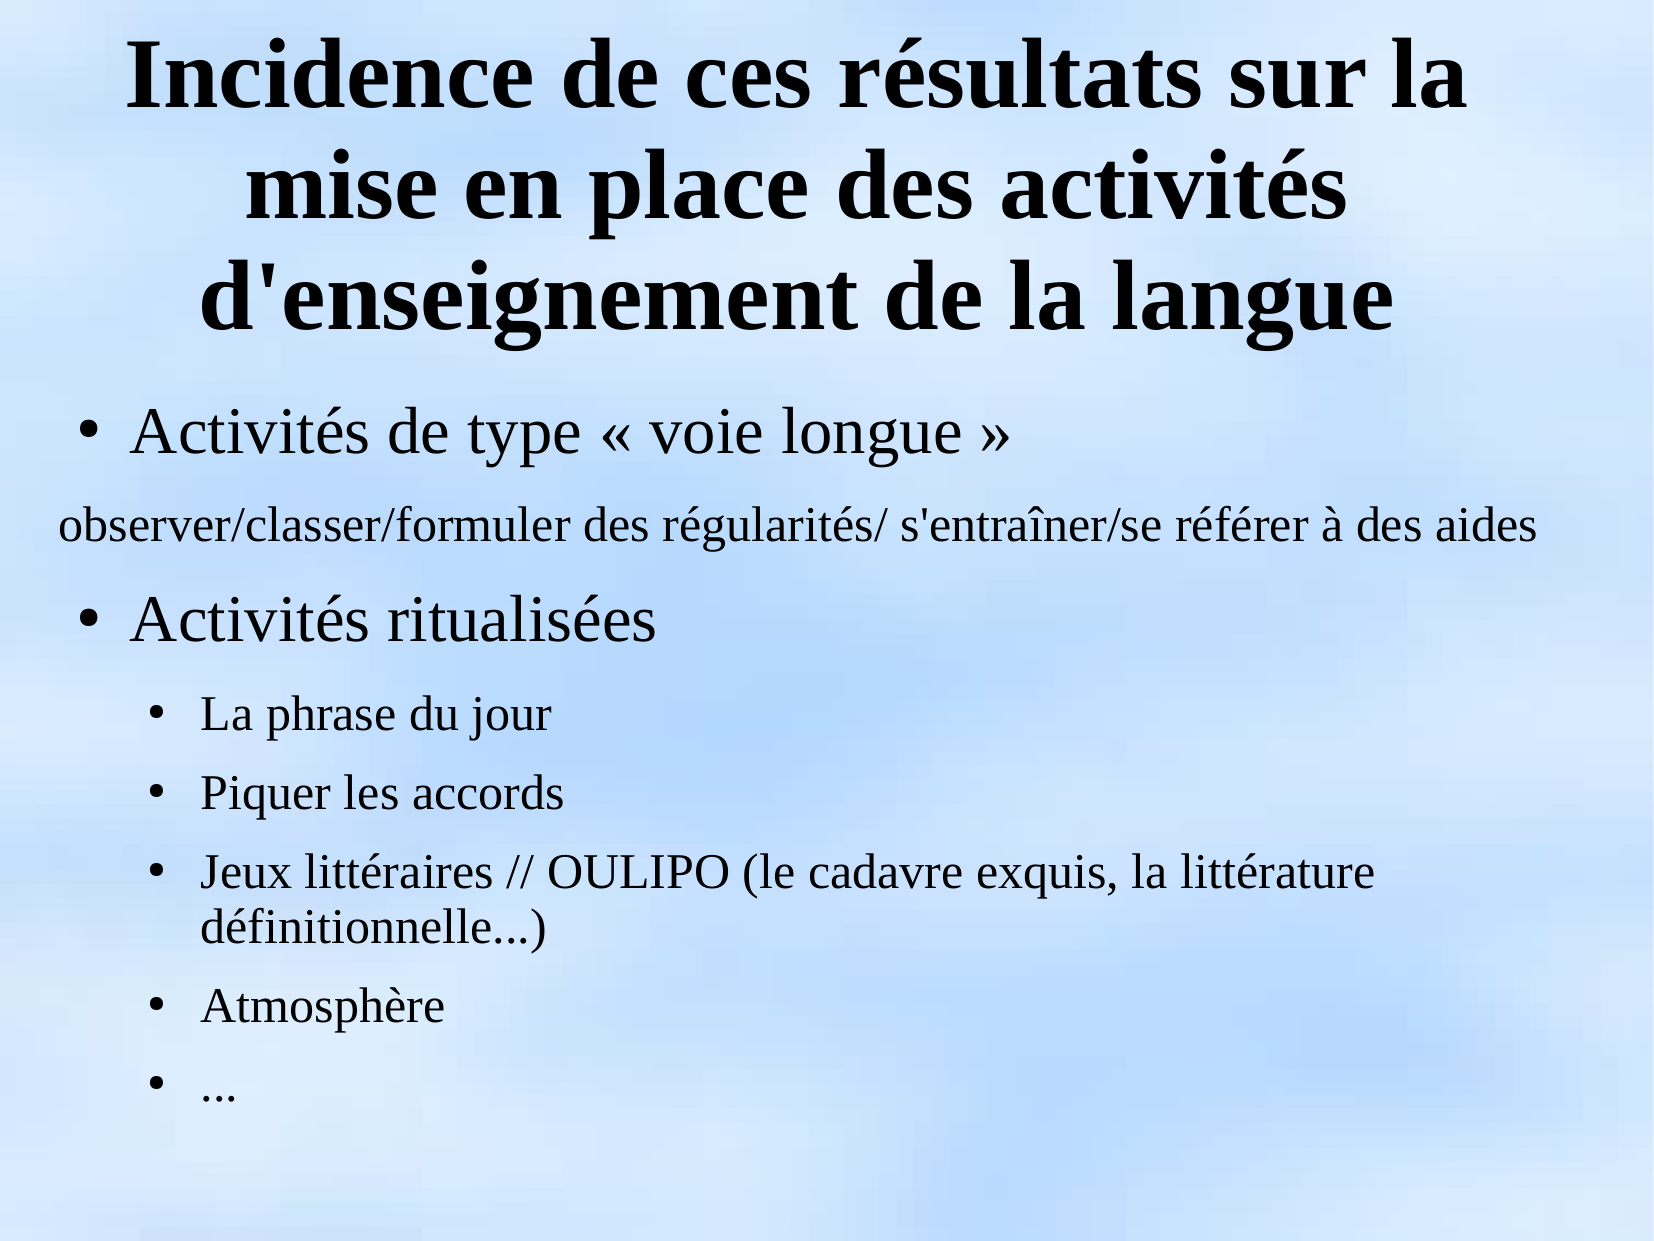

# Incidence de ces résultats sur la mise en place des activités d'enseignement de la langue
Activités de type « voie longue »
observer/classer/formuler des régularités/ s'entraîner/se référer à des aides
Activités ritualisées
La phrase du jour
Piquer les accords
Jeux littéraires // OULIPO (le cadavre exquis, la littérature définitionnelle...)
Atmosphère
...